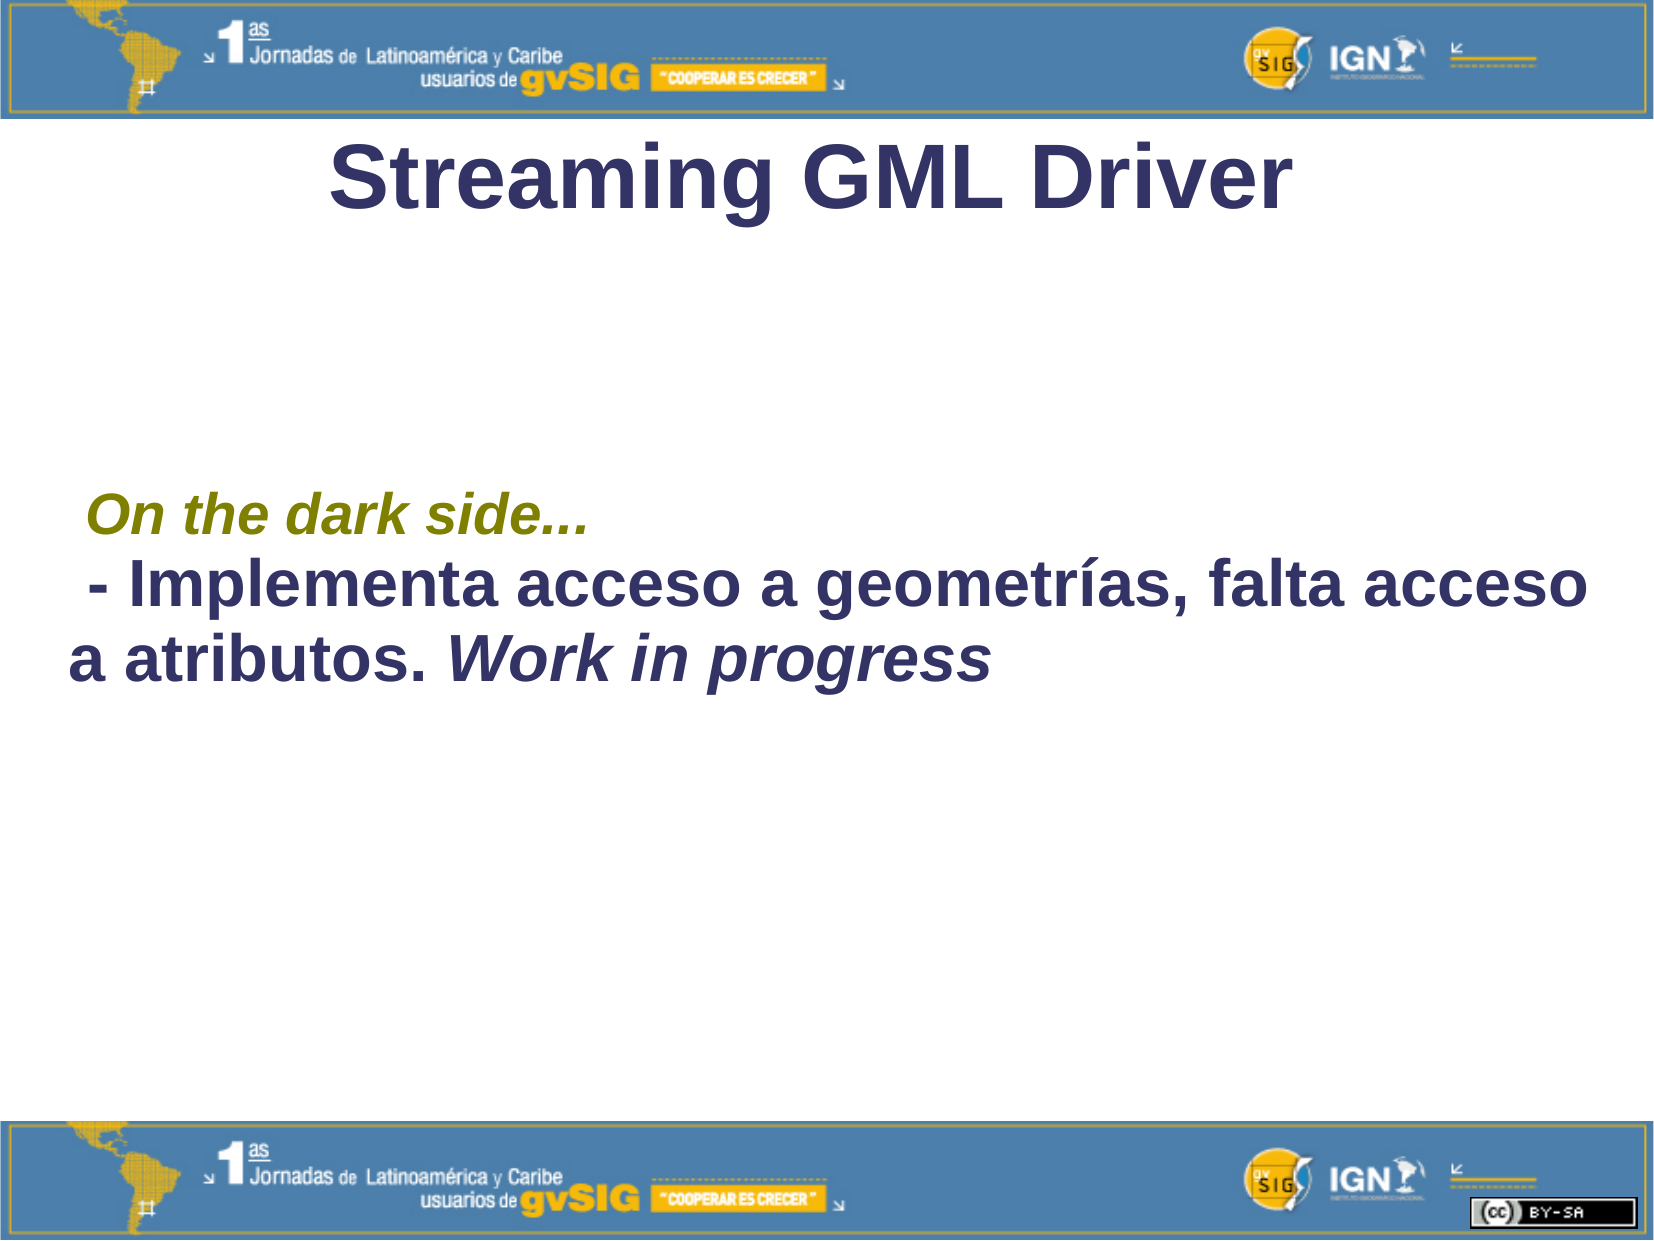

Streaming GML Driver
 On the dark side...
 - Implementa acceso a geometrías, falta acceso a atributos. Work in progress